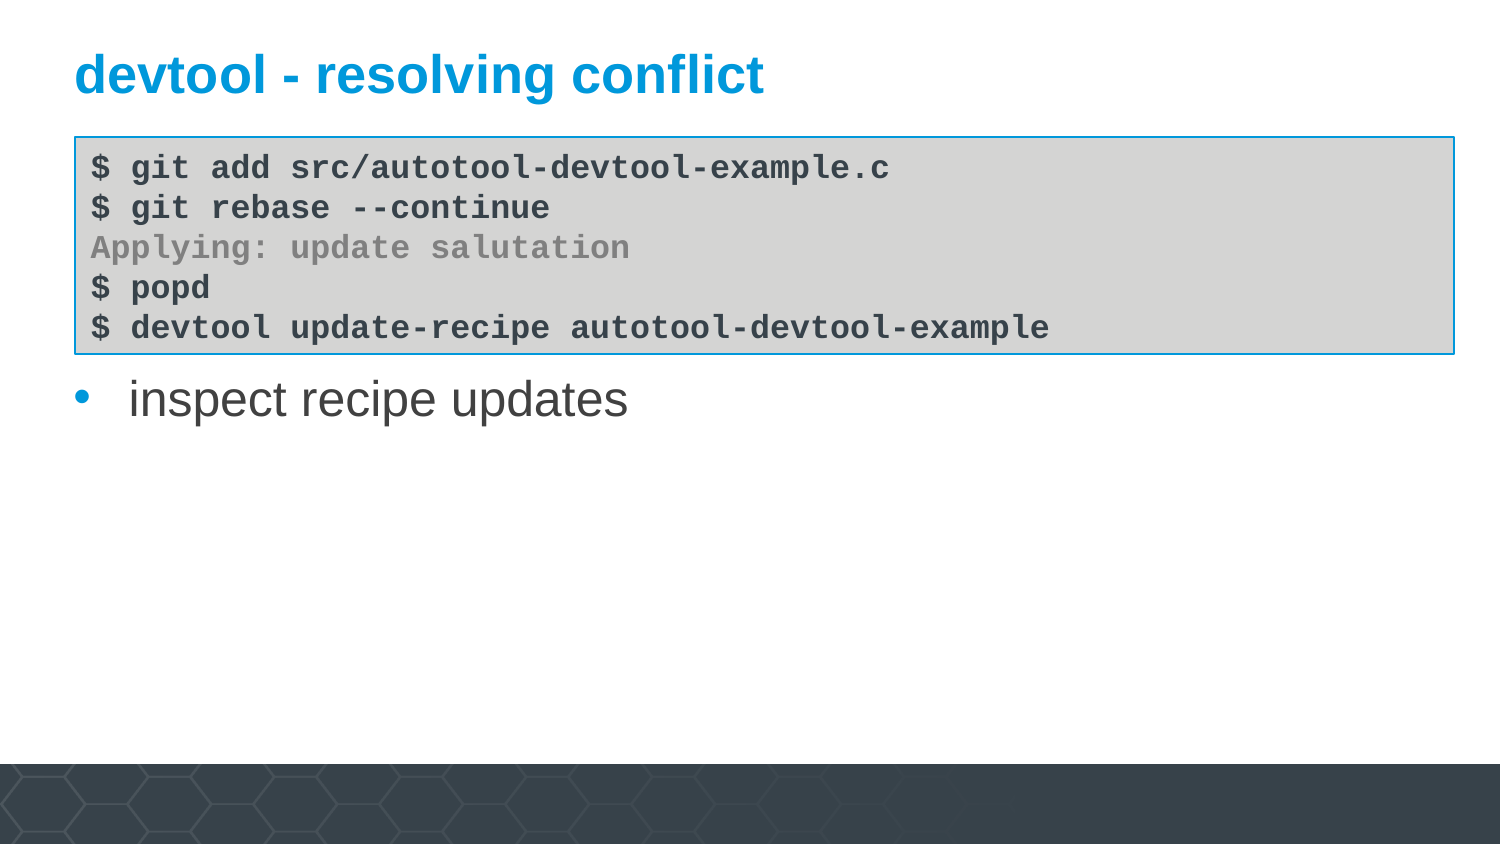

devtool - resolving conflict
$ git add src/autotool-devtool-example.c
$ git rebase --continue
Applying: update salutation
$ popd
$ devtool update-recipe autotool-devtool-example
inspect recipe updates